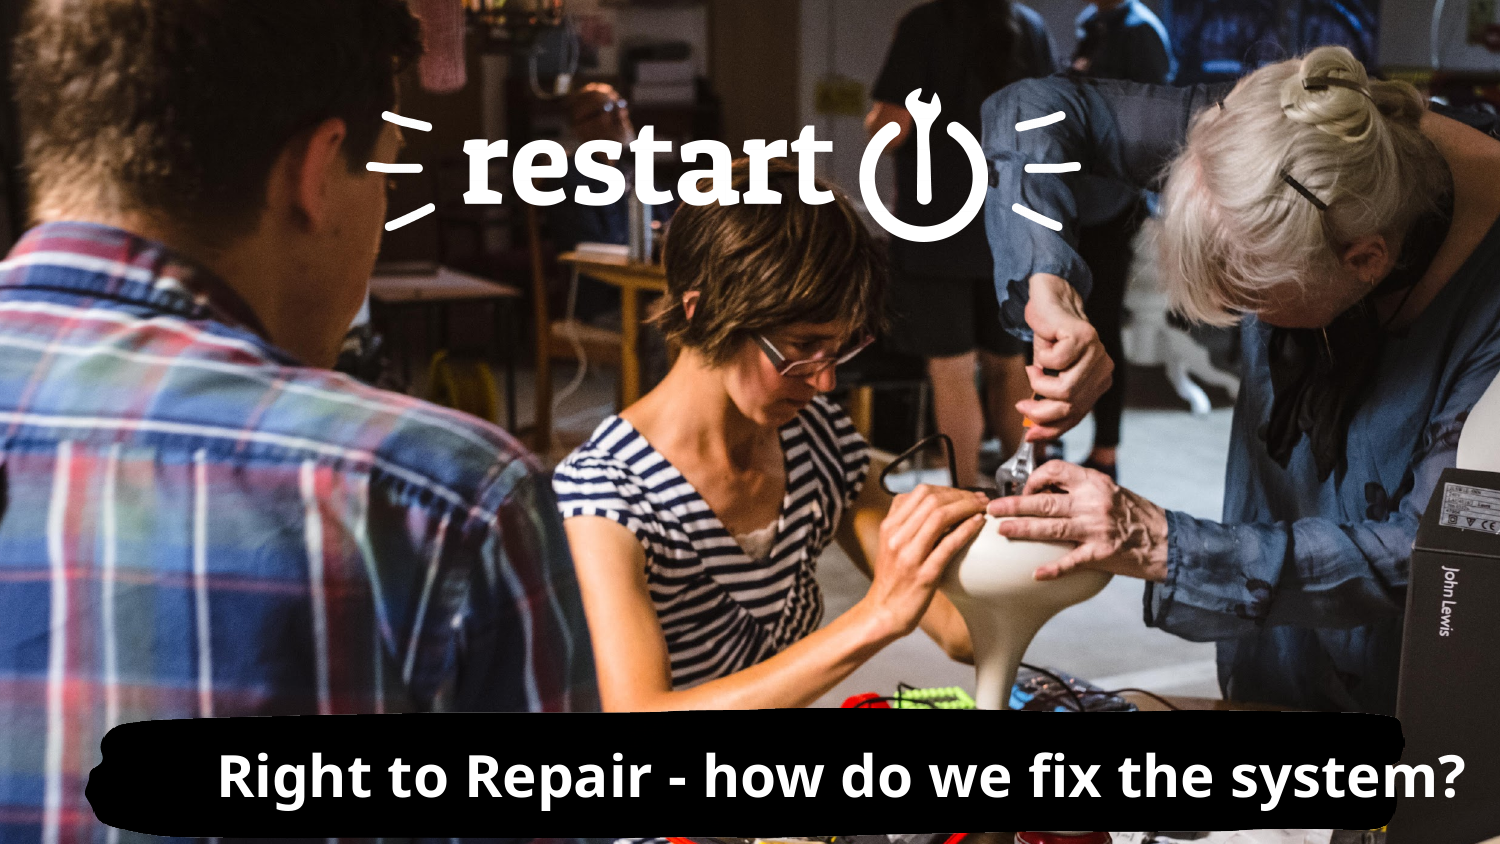

#
Right to Repair - how do we fix the system?